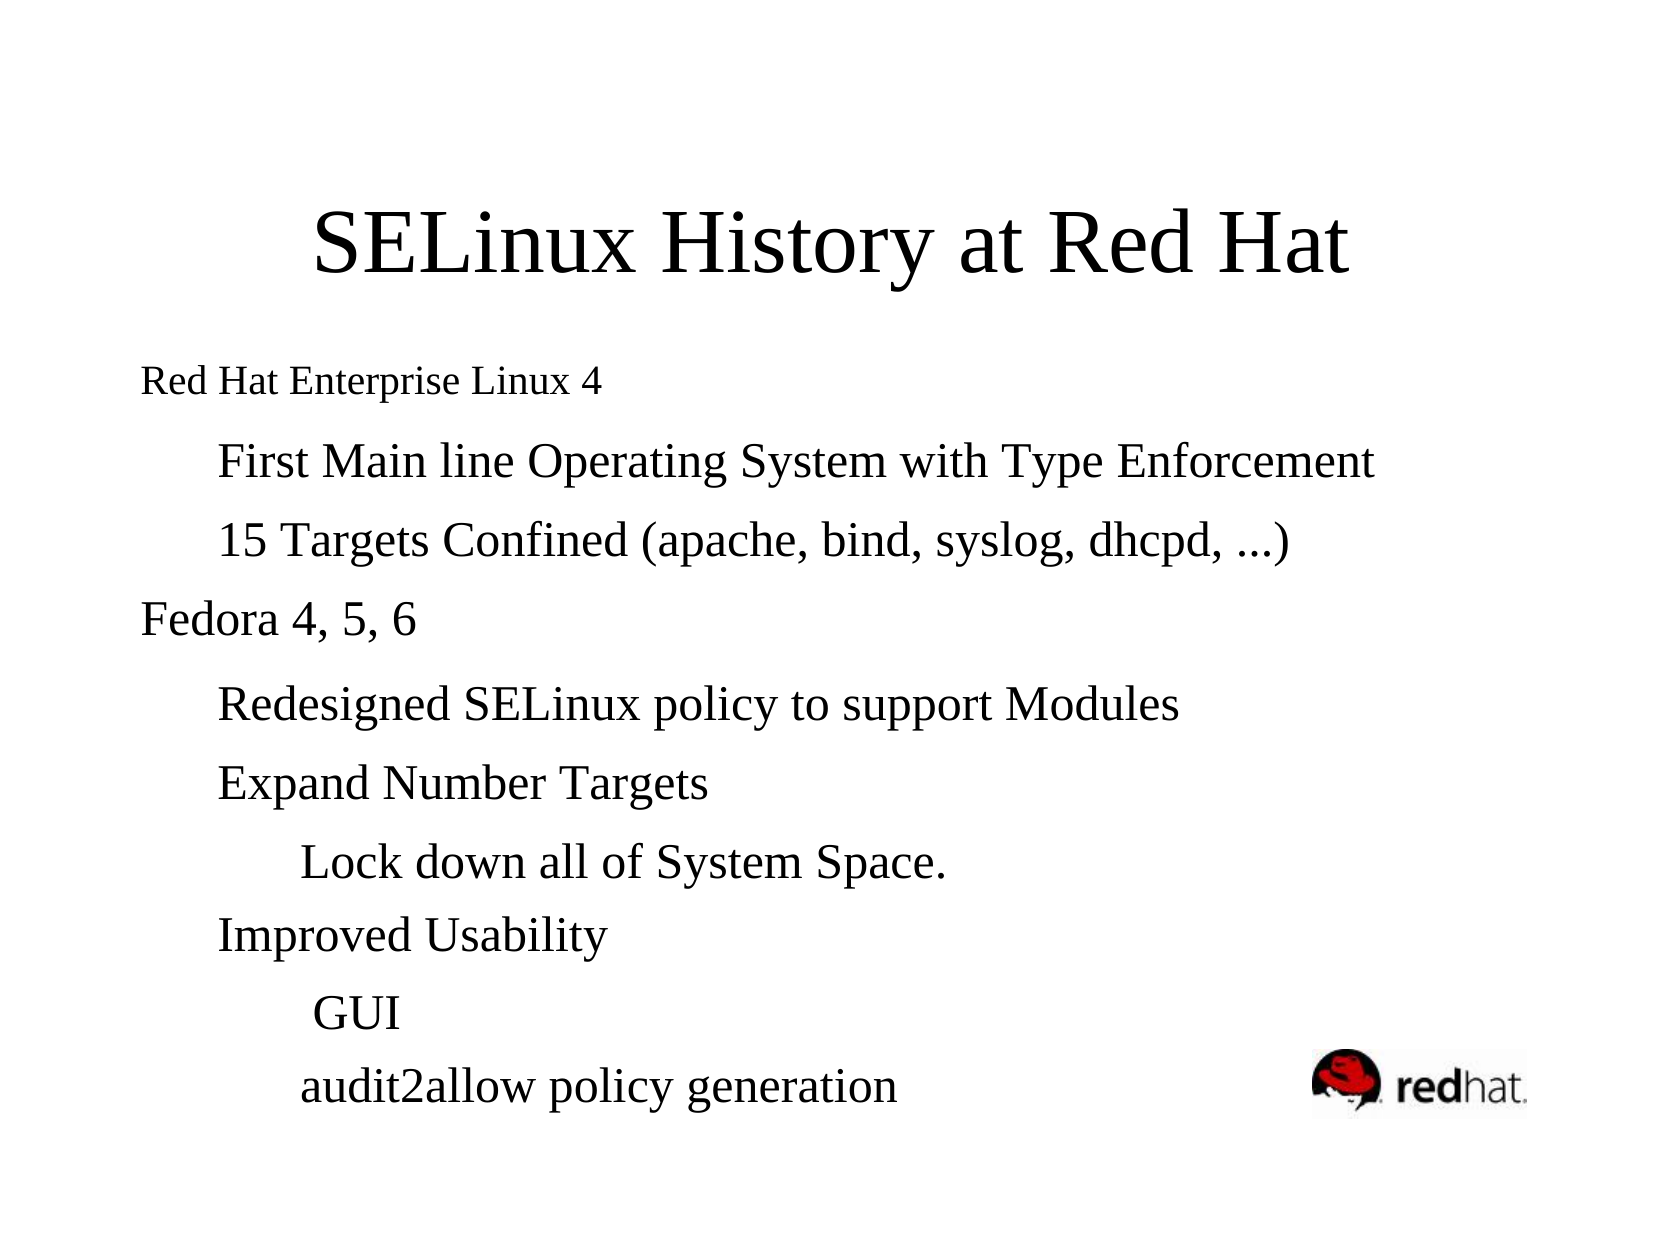

# SELinux History at Red Hat
Red Hat Enterprise Linux 4
First Main line Operating System with Type Enforcement
15 Targets Confined (apache, bind, syslog, dhcpd, ...)
Fedora 4, 5, 6
Redesigned SELinux policy to support Modules
Expand Number Targets
Lock down all of System Space.
Improved Usability
 GUI
audit2allow policy generation